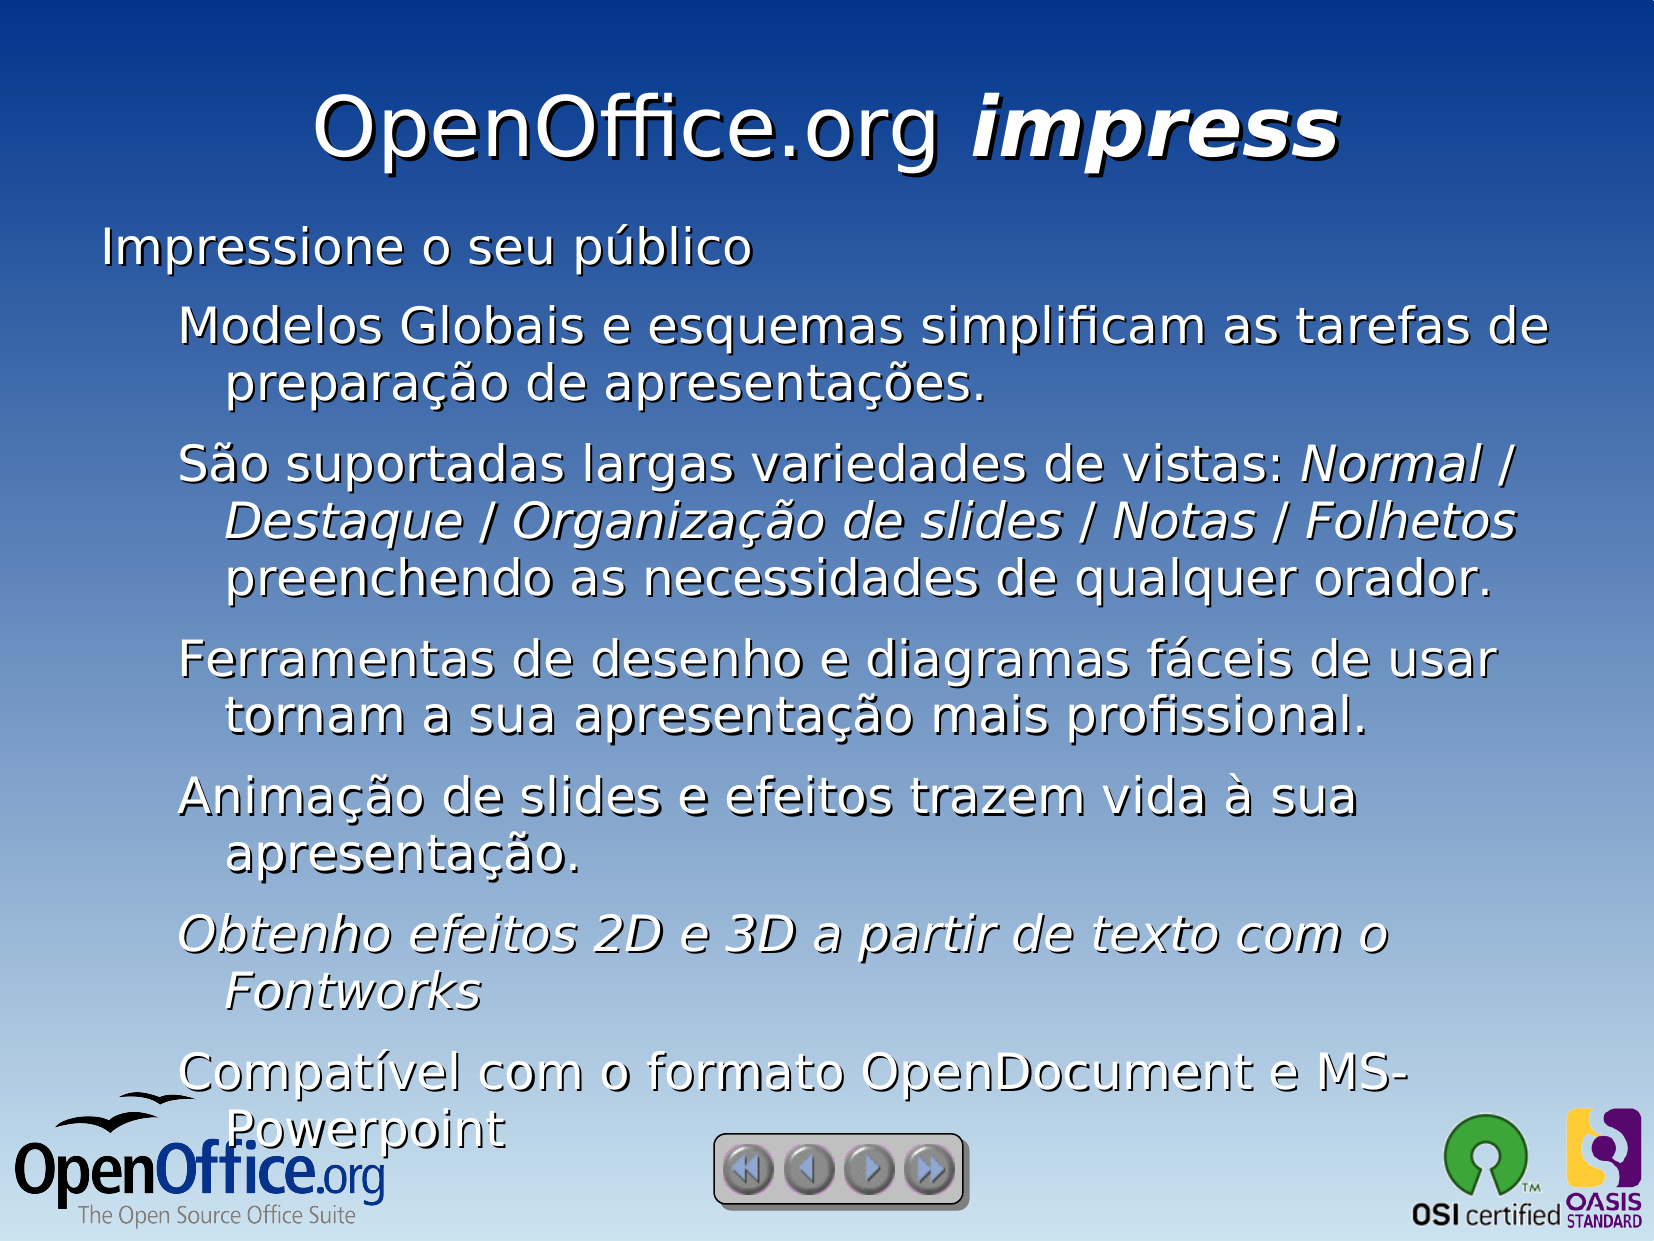

# OpenOffice.org impress
Impressione o seu público
Modelos Globais e esquemas simplificam as tarefas de preparação de apresentações.
São suportadas largas variedades de vistas: Normal / Destaque / Organização de slides / Notas / Folhetos preenchendo as necessidades de qualquer orador.
Ferramentas de desenho e diagramas fáceis de usar tornam a sua apresentação mais profissional.
Animação de slides e efeitos trazem vida à sua apresentação.
Obtenho efeitos 2D e 3D a partir de texto com o Fontworks
Compatível com o formato OpenDocument e MS-Powerpoint